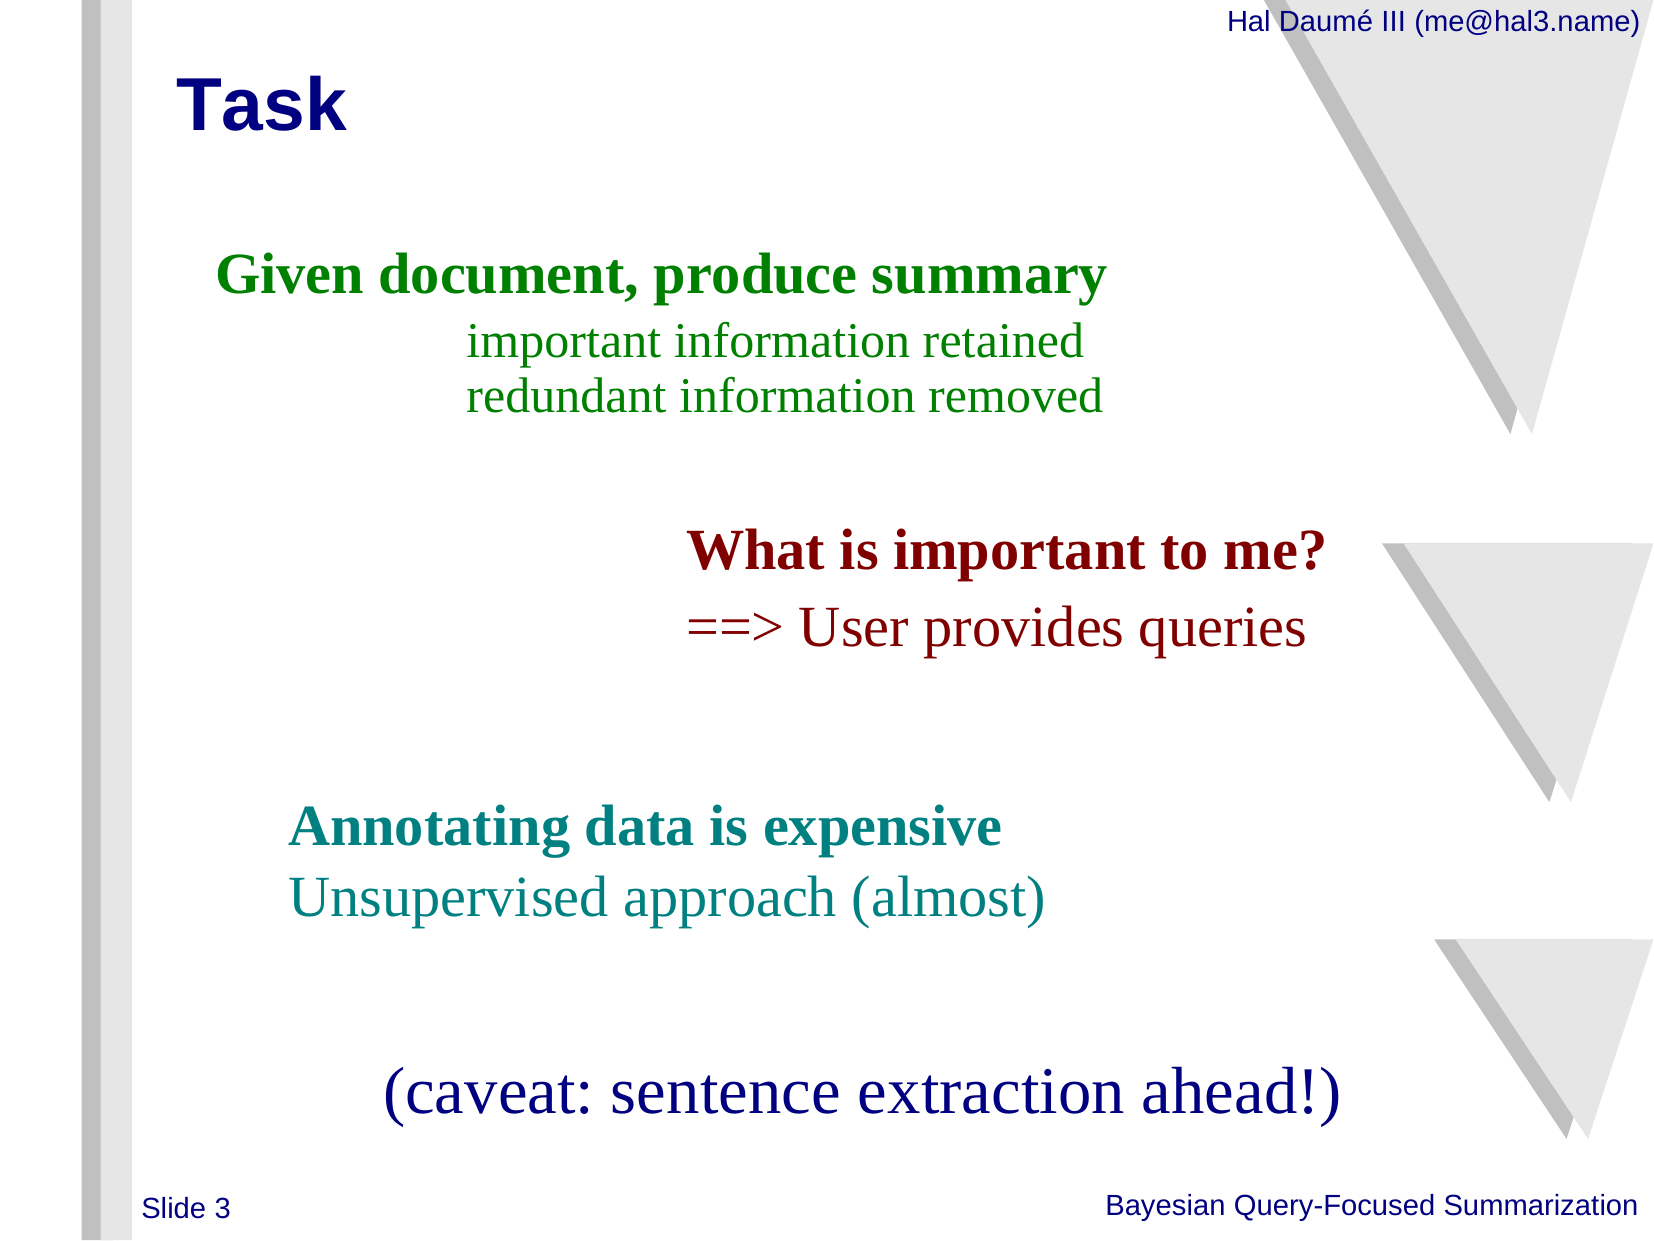

# Task
Given document, produce summary
important information retained
redundant information removed
What is important to me?
==> User provides queries
Annotating data is expensive
Unsupervised approach (almost)
(caveat: sentence extraction ahead!)